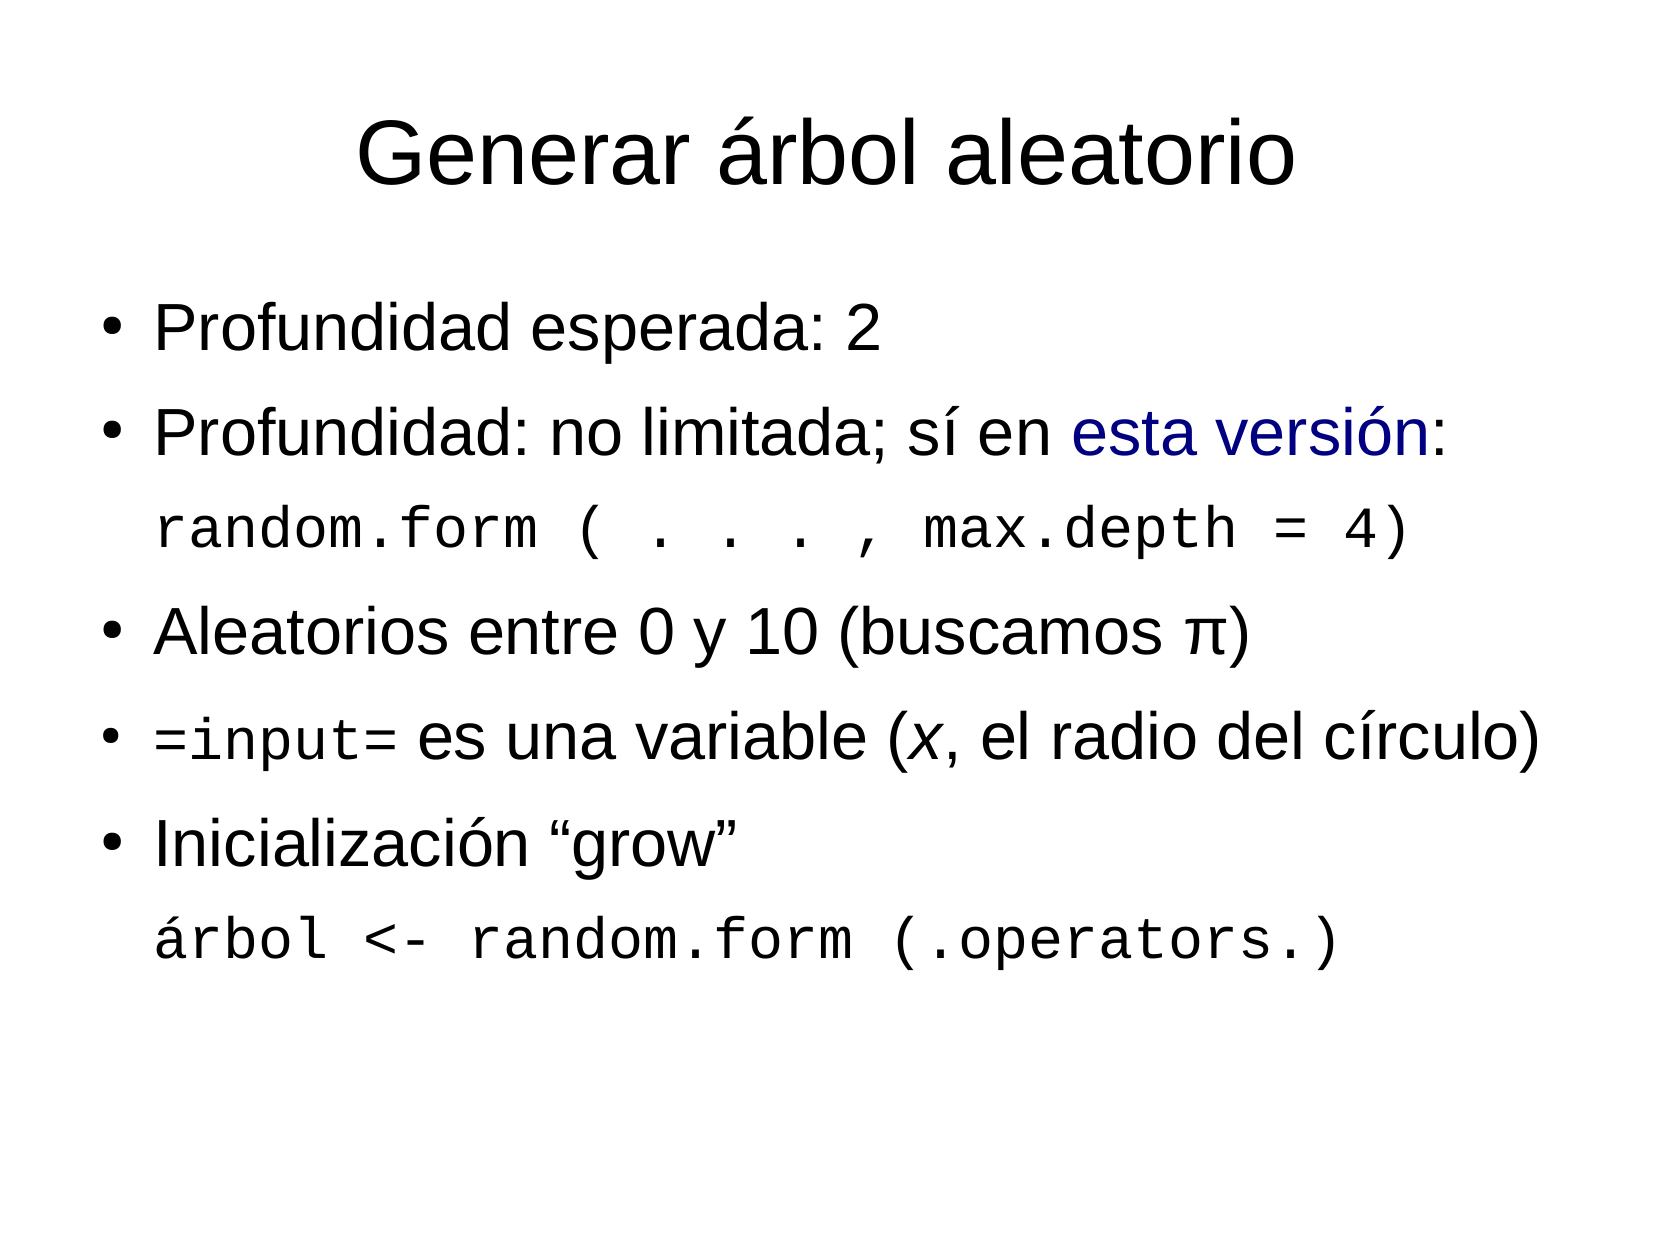

# Generar árbol aleatorio
Profundidad esperada: 2
Profundidad: no limitada; sí en esta versión:
random.form ( . . . , max.depth = 4)
Aleatorios entre 0 y 10 (buscamos π)
=input= es una variable (x, el radio del círculo)
Inicialización “grow”
árbol <- random.form (.operators.)